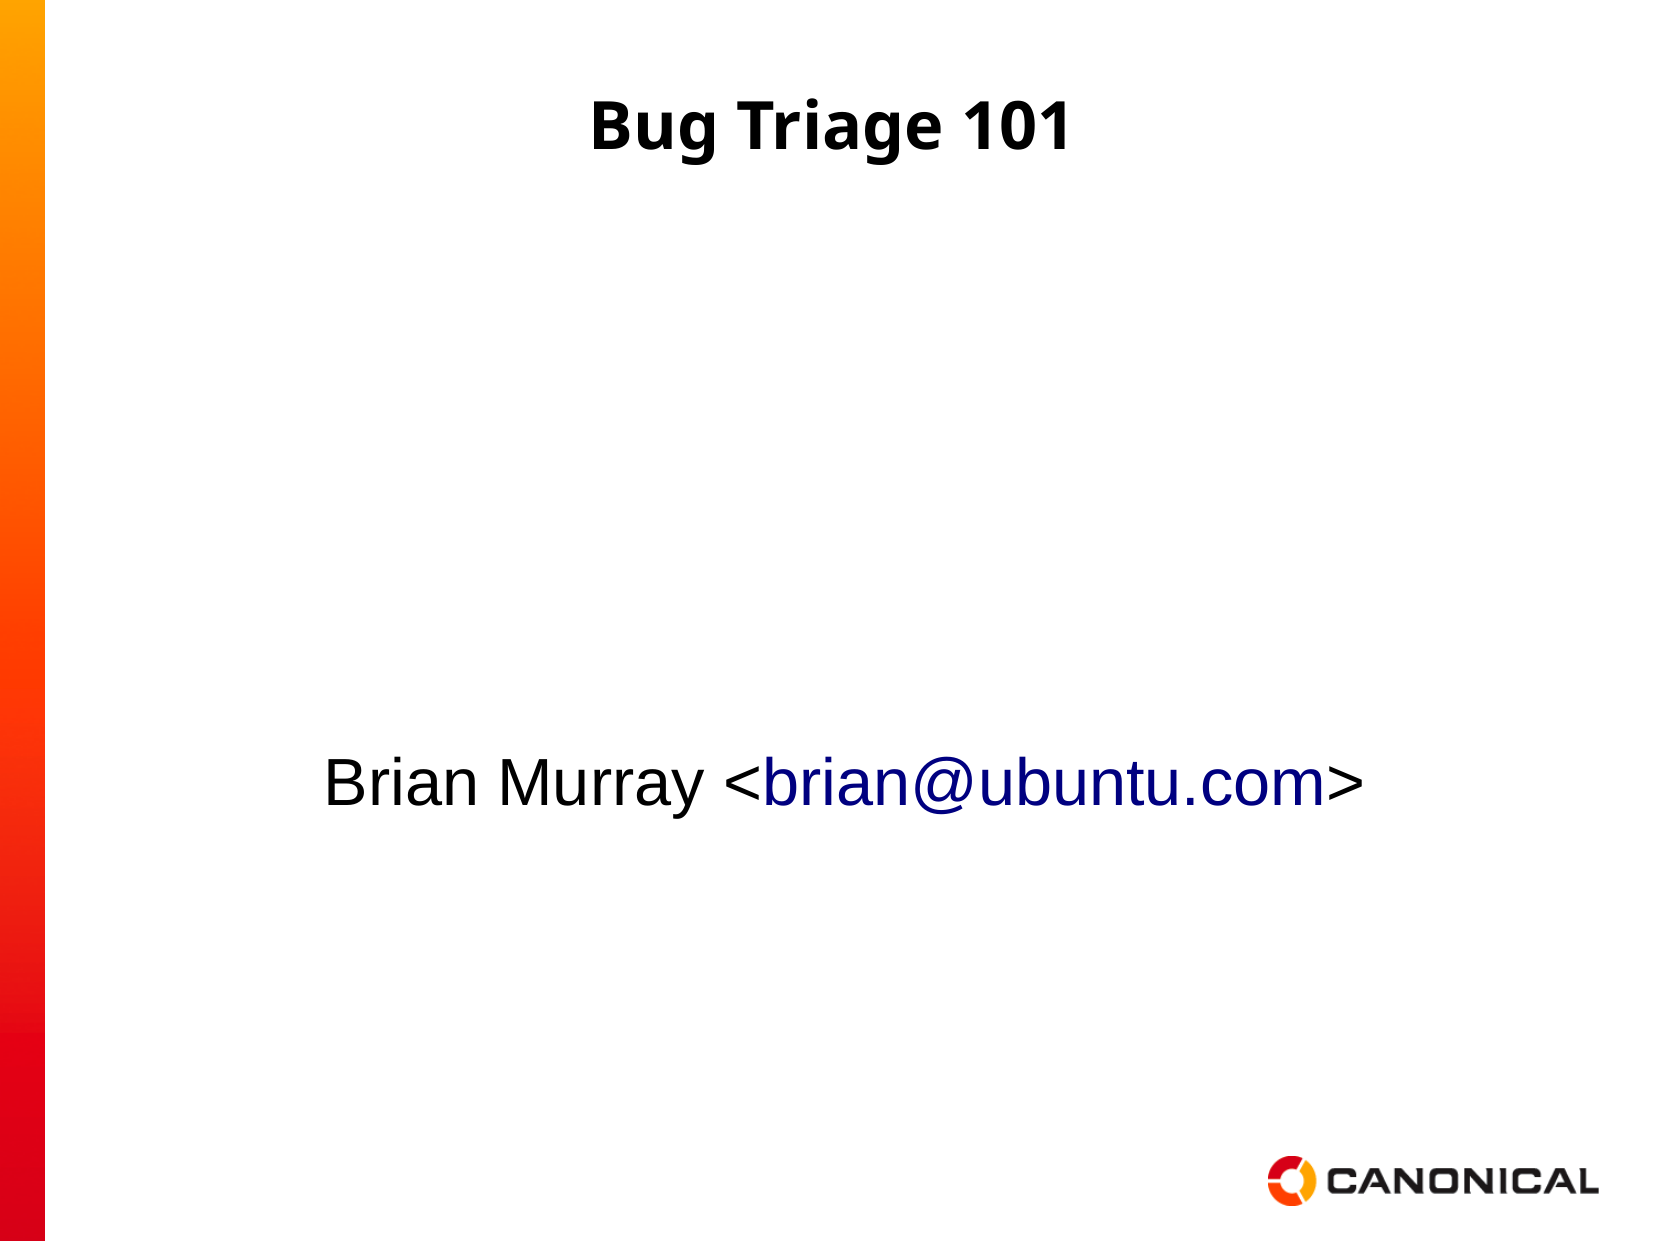

# Bug Triage 101
Brian Murray <brian@ubuntu.com>